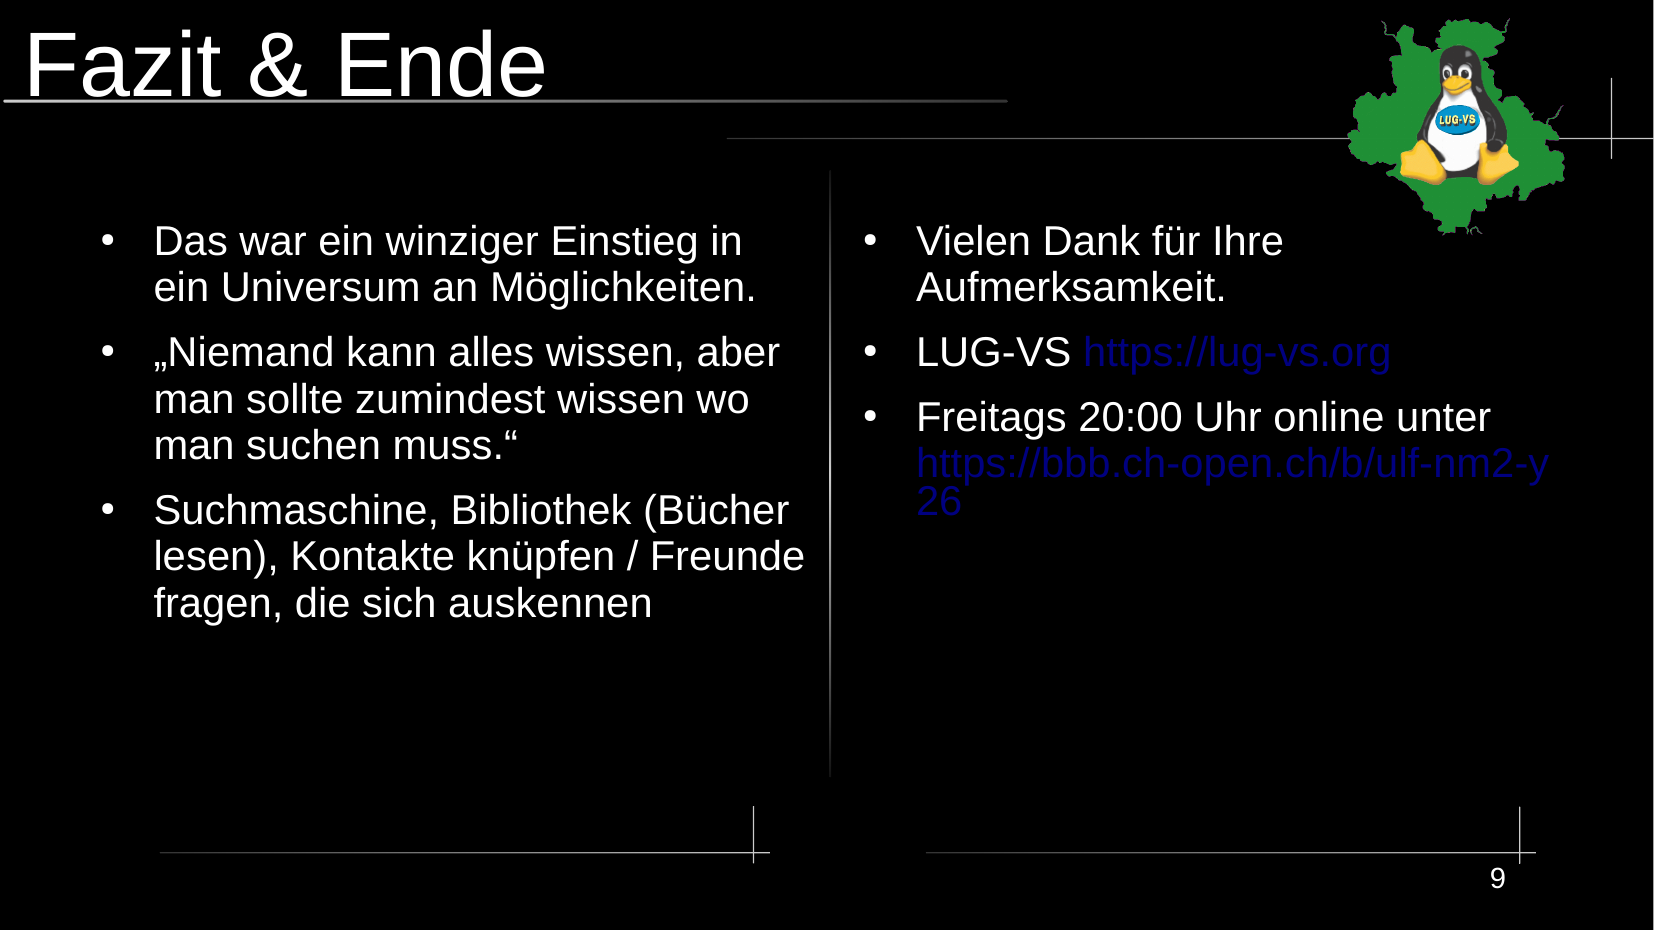

# Fazit & Ende
Das war ein winziger Einstieg in ein Universum an Möglichkeiten.
„Niemand kann alles wissen, aber man sollte zumindest wissen wo man suchen muss.“
Suchmaschine, Bibliothek (Bücher lesen), Kontakte knüpfen / Freunde fragen, die sich auskennen
Vielen Dank für Ihre Aufmerksamkeit.
LUG-VS https://lug-vs.org
Freitags 20:00 Uhr online unter https://bbb.ch-open.ch/b/ulf-nm2-y26
9